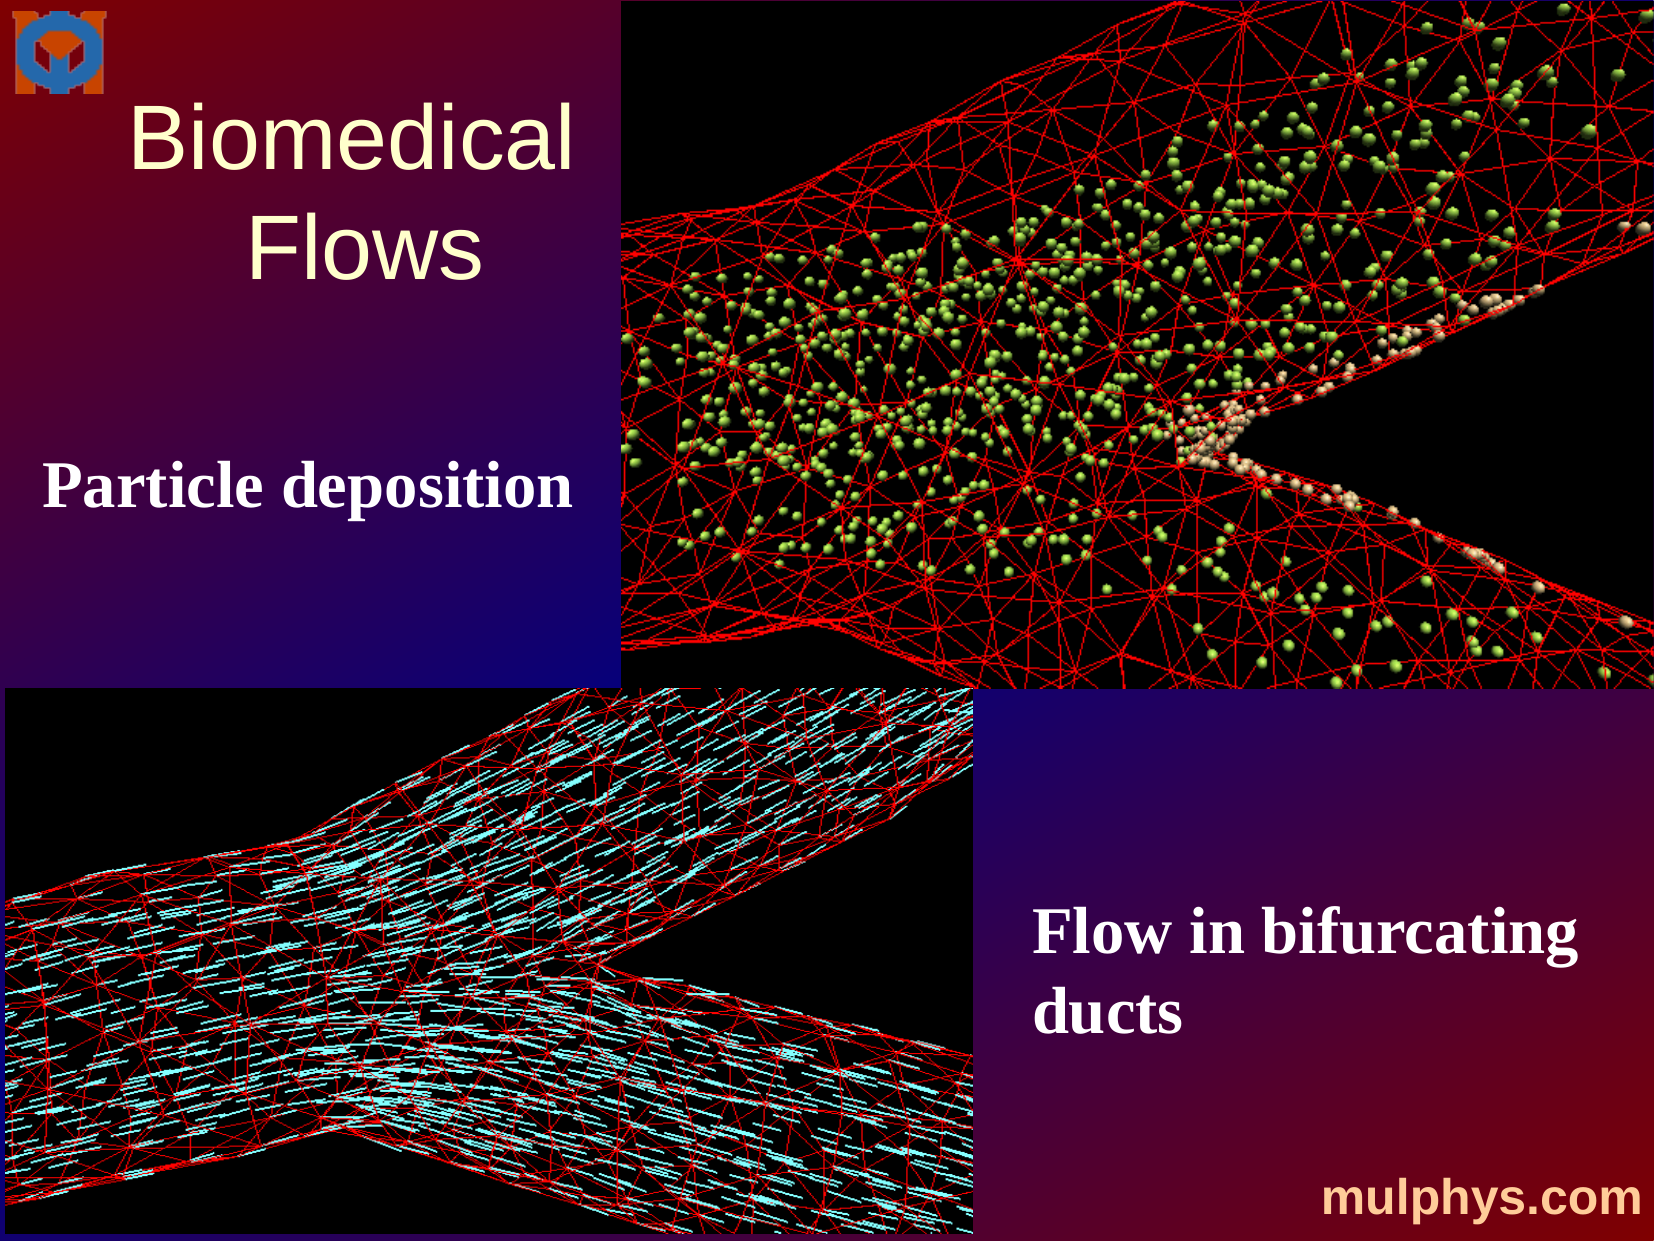

Biomedical
Flows
Particle deposition
Flow in bifurcating
ducts
mulphys.com